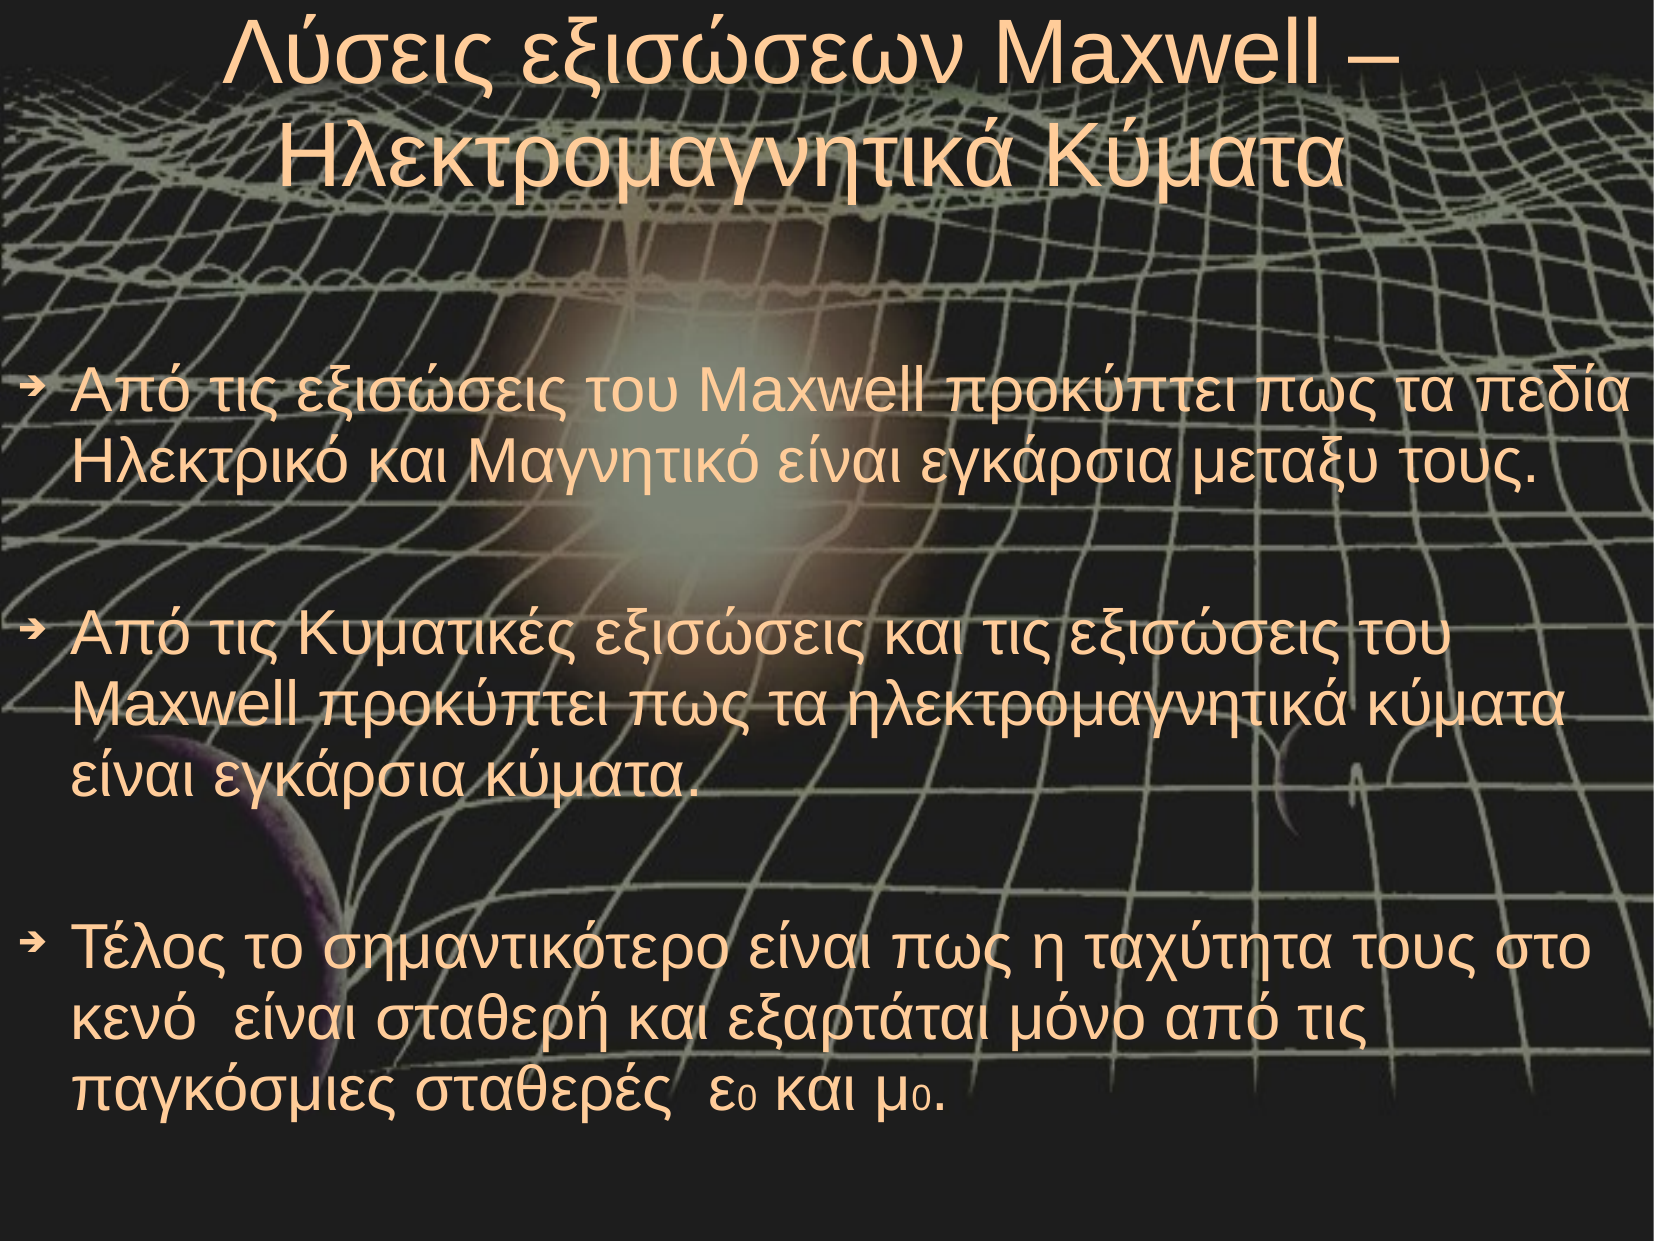

# Λύσεις εξισώσεων Maxwell – Ηλεκτρομαγνητικά Κύματα
Από τις εξισώσεις του Maxwell προκύπτει πως τα πεδία Ηλεκτρικό και Μαγνητικό είναι εγκάρσια μεταξυ τους.
Από τις Κυματικές εξισώσεις και τις εξισώσεις του Maxwell προκύπτει πως τα ηλεκτρομαγνητικά κύματα είναι εγκάρσια κύματα.
Τέλος το σημαντικότερο είναι πως η ταχύτητα τους στο κενό είναι σταθερή και εξαρτάται μόνο από τις παγκόσμιες σταθερές ε0 και μ0.